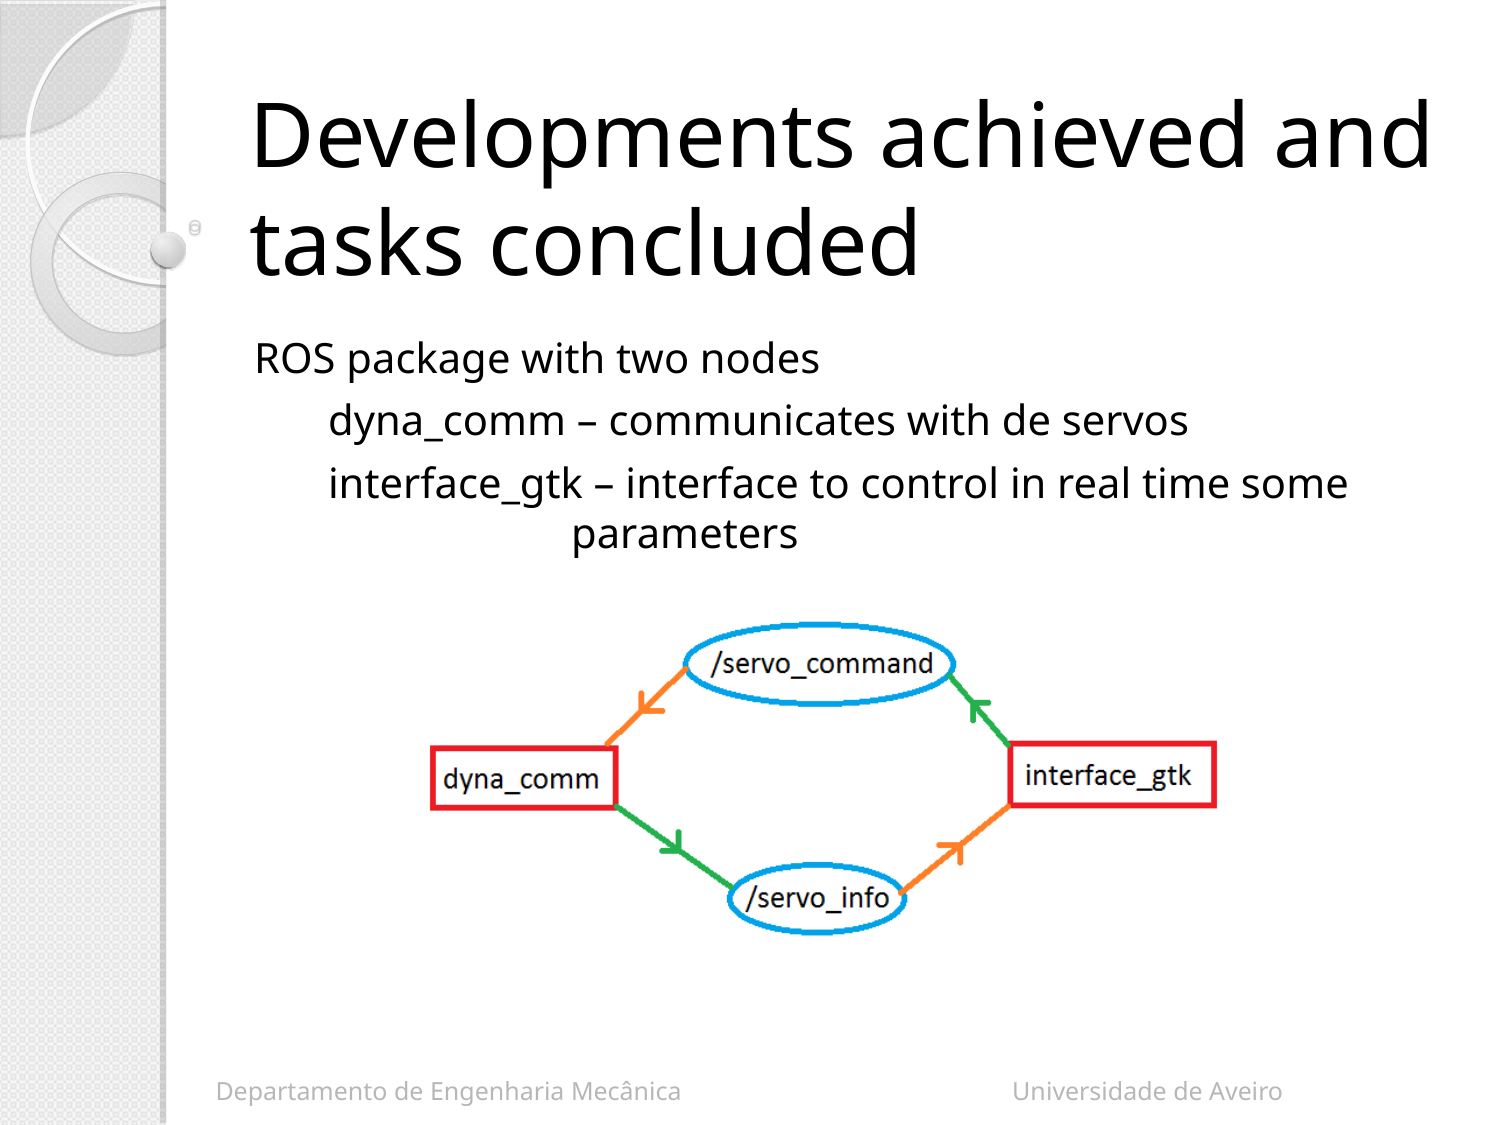

# Developments achieved and tasks concluded
ROS package with two nodes
	dyna_comm – communicates with de servos
	interface_gtk – interface to control in real time some 					 parameters
Departamento de Engenharia Mecânica Universidade de Aveiro